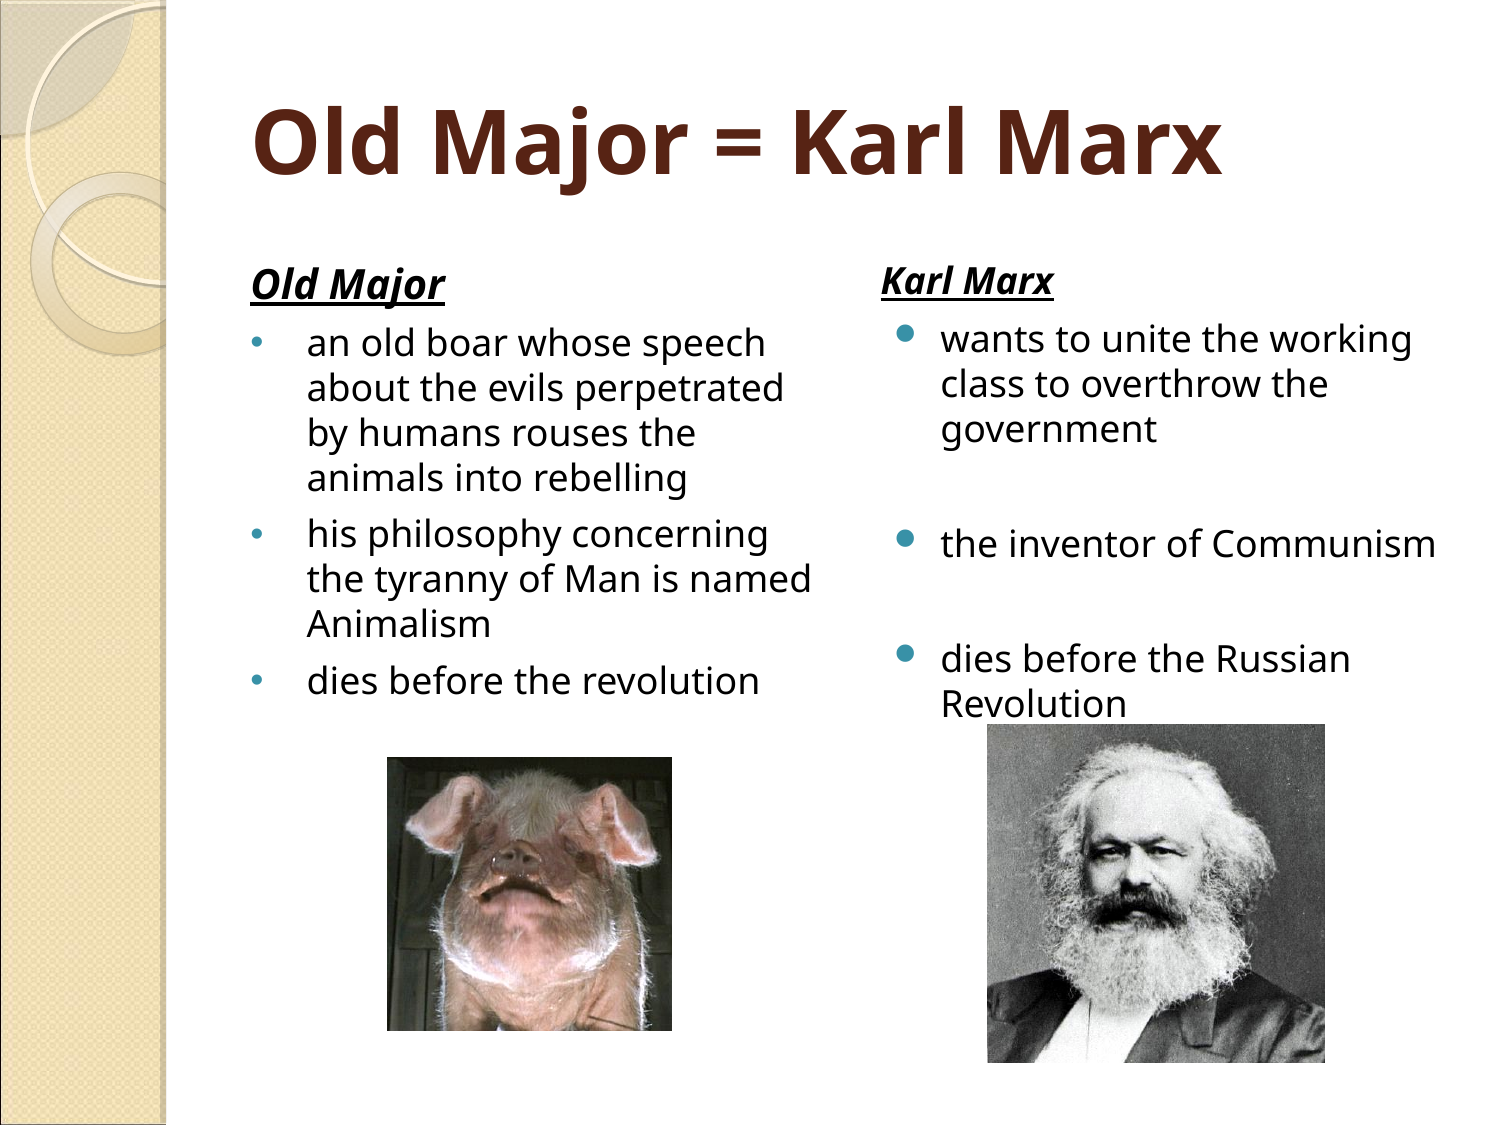

# Old Major = Karl Marx
Old Major
an old boar whose speech about the evils perpetrated by humans rouses the animals into rebelling
his philosophy concerning the tyranny of Man is named Animalism
dies before the revolution
Karl Marx
wants to unite the working class to overthrow the government
the inventor of Communism
dies before the Russian Revolution